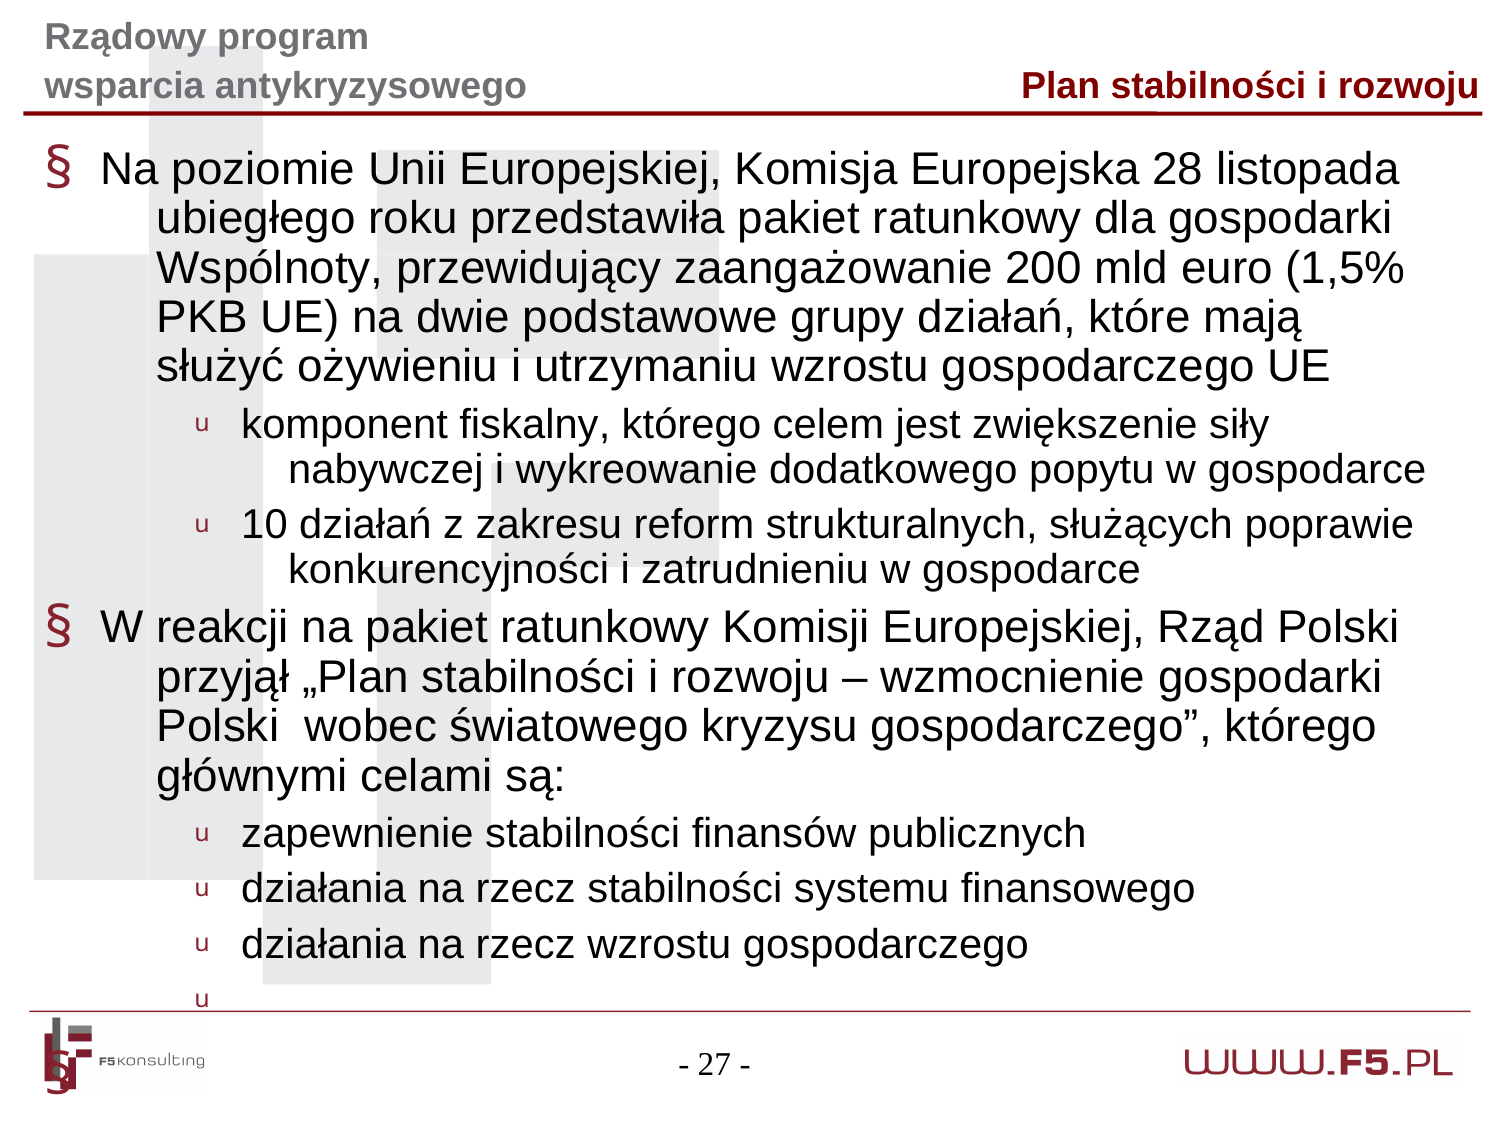

Rządowy program
wsparcia antykryzysowego Plan stabilności i rozwoju
# Na poziomie Unii Europejskiej, Komisja Europejska 28 listopada ubiegłego roku przedstawiła pakiet ratunkowy dla gospodarki Wspólnoty, przewidujący zaangażowanie 200 mld euro (1,5% PKB UE) na dwie podstawowe grupy działań, które mają służyć ożywieniu i utrzymaniu wzrostu gospodarczego UE
komponent fiskalny, którego celem jest zwiększenie siły nabywczej i wykreowanie dodatkowego popytu w gospodarce
10 działań z zakresu reform strukturalnych, służących poprawie konkurencyjności i zatrudnieniu w gospodarce
W reakcji na pakiet ratunkowy Komisji Europejskiej, Rząd Polski przyjął „Plan stabilności i rozwoju – wzmocnienie gospodarki Polski wobec światowego kryzysu gospodarczego”, którego głównymi celami są:
zapewnienie stabilności finansów publicznych
działania na rzecz stabilności systemu finansowego
działania na rzecz wzrostu gospodarczego